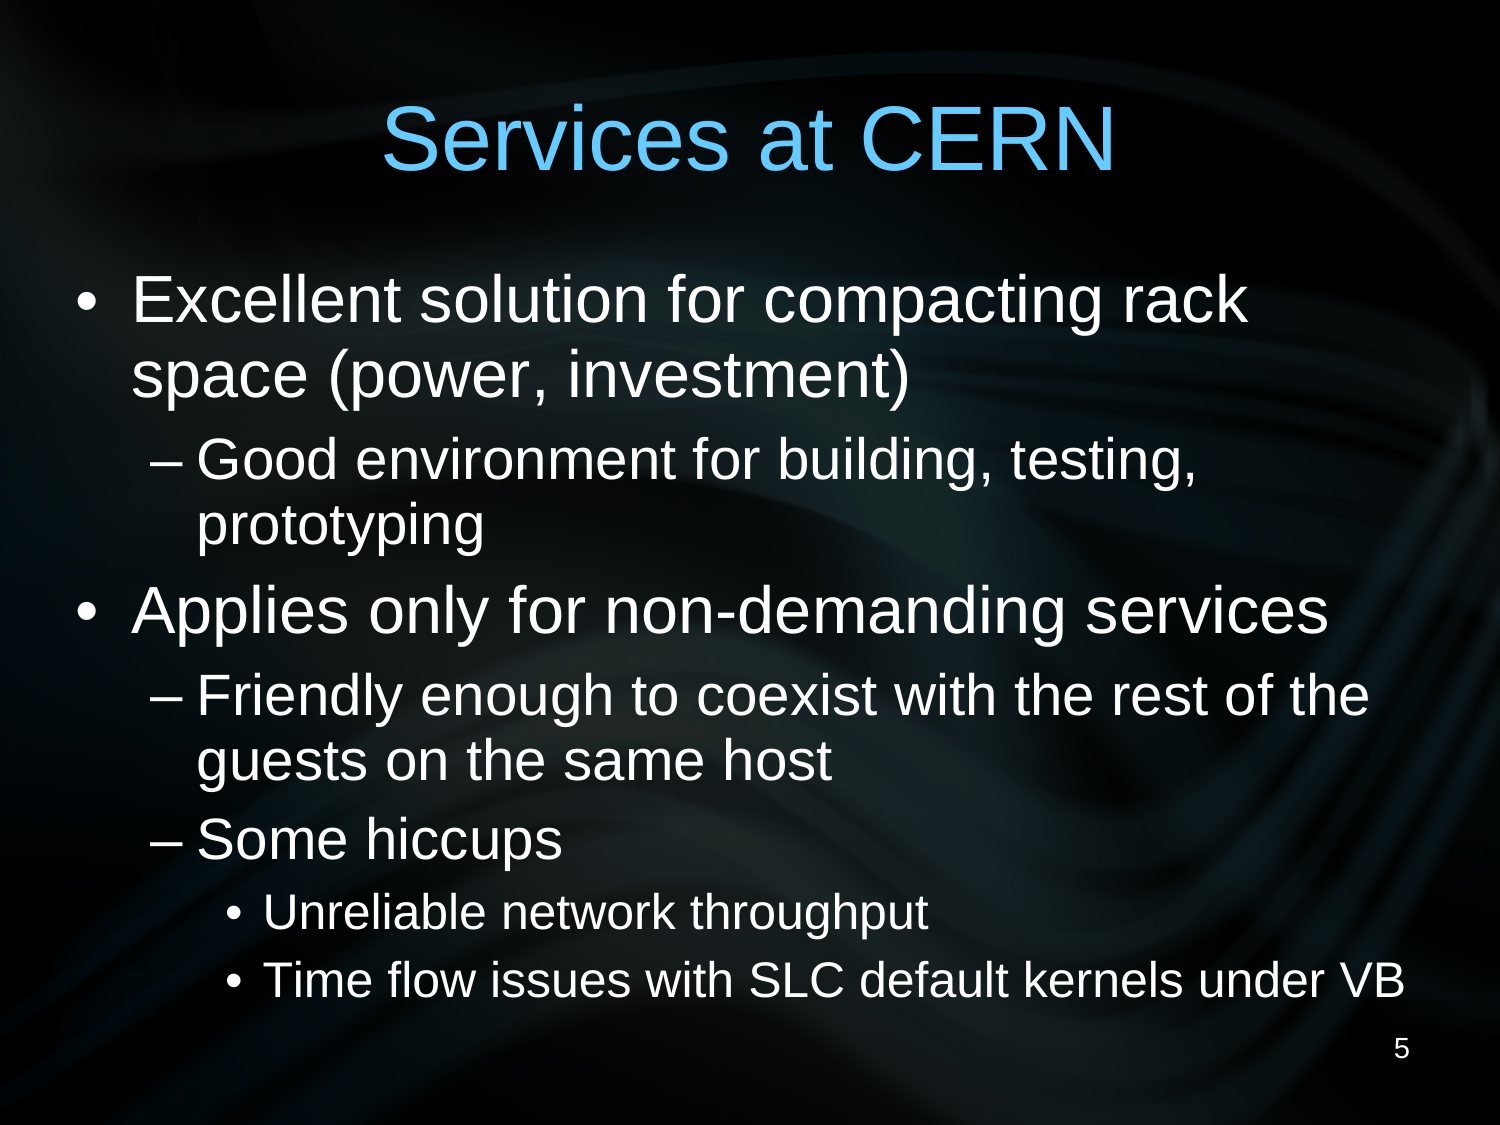

# Services at CERN
Excellent solution for compacting rack space (power, investment)
Good environment for building, testing, prototyping
Applies only for non-demanding services
Friendly enough to coexist with the rest of the guests on the same host
Some hiccups
Unreliable network throughput
Time flow issues with SLC default kernels under VB
5